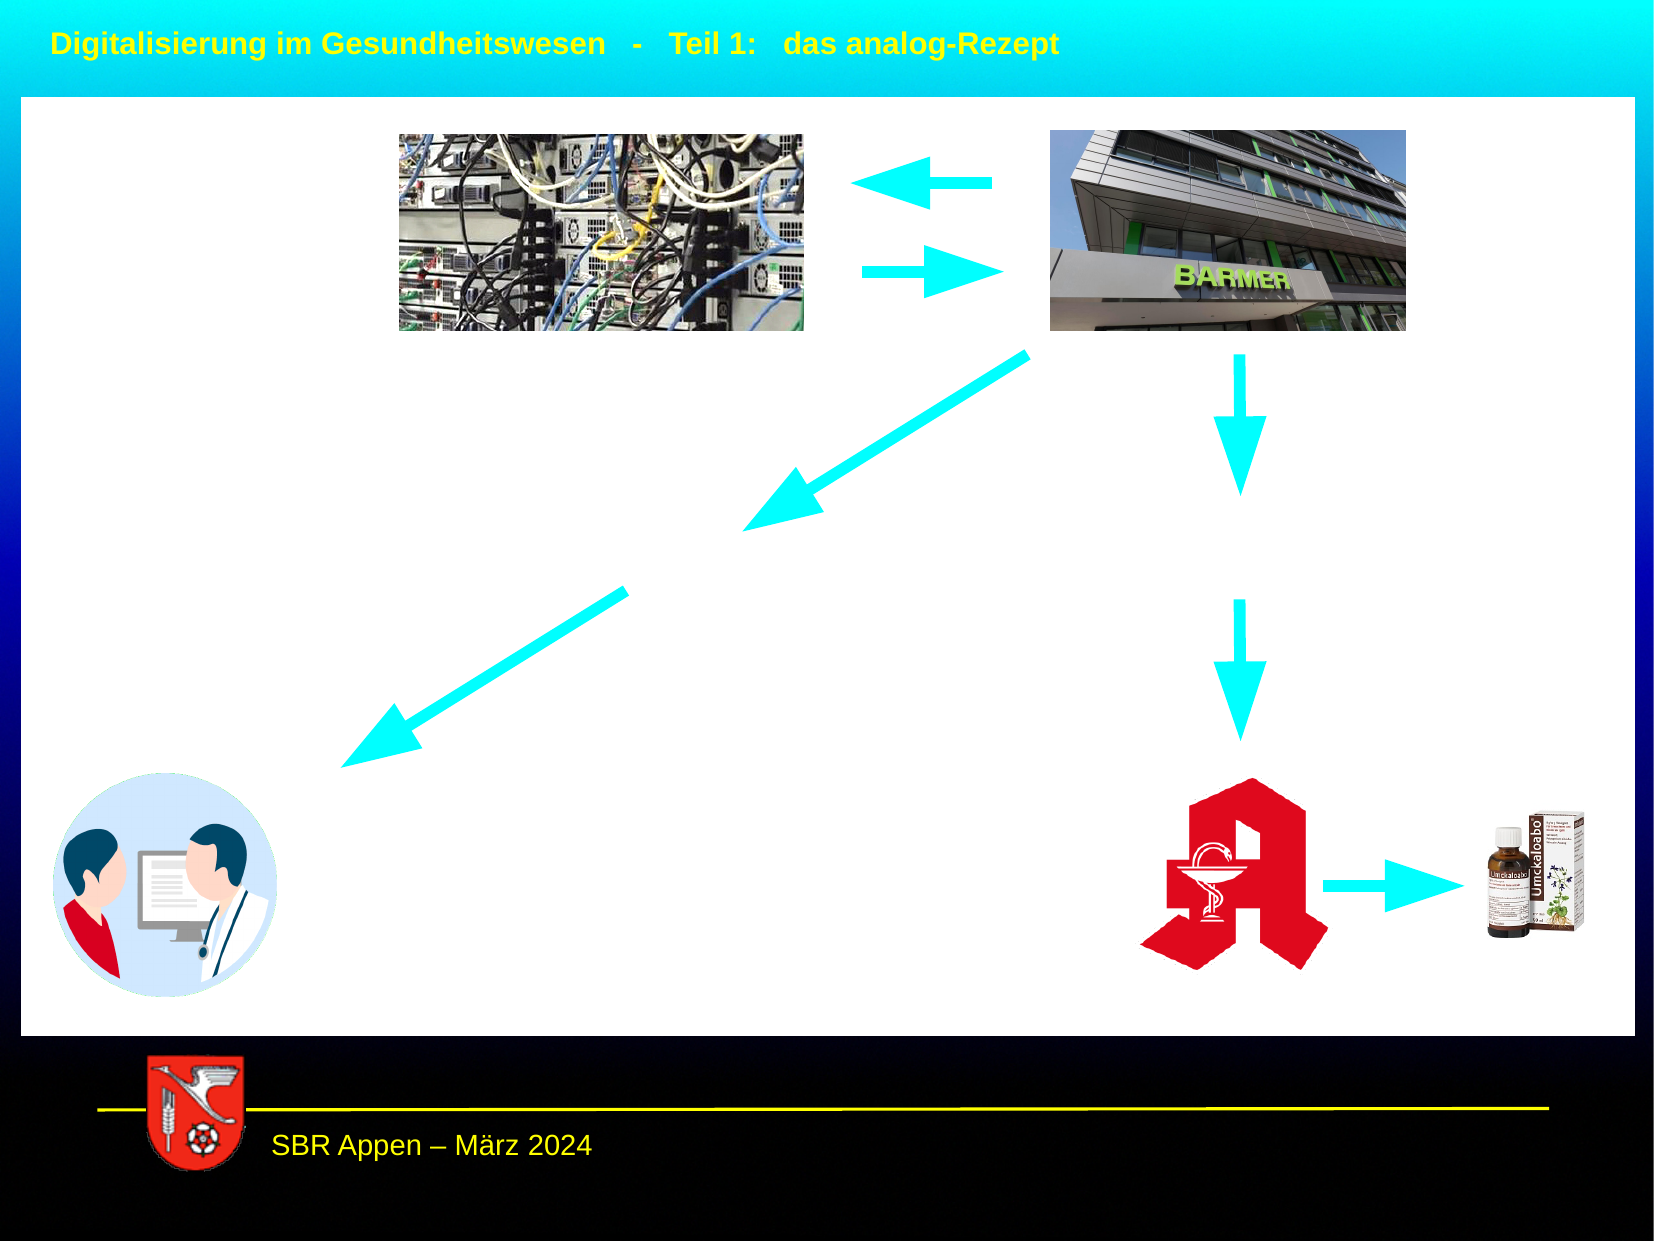

Digitalisierung im Gesundheitswesen - Teil 1: das analog-Rezept
€
€
SBR Appen – März 2024